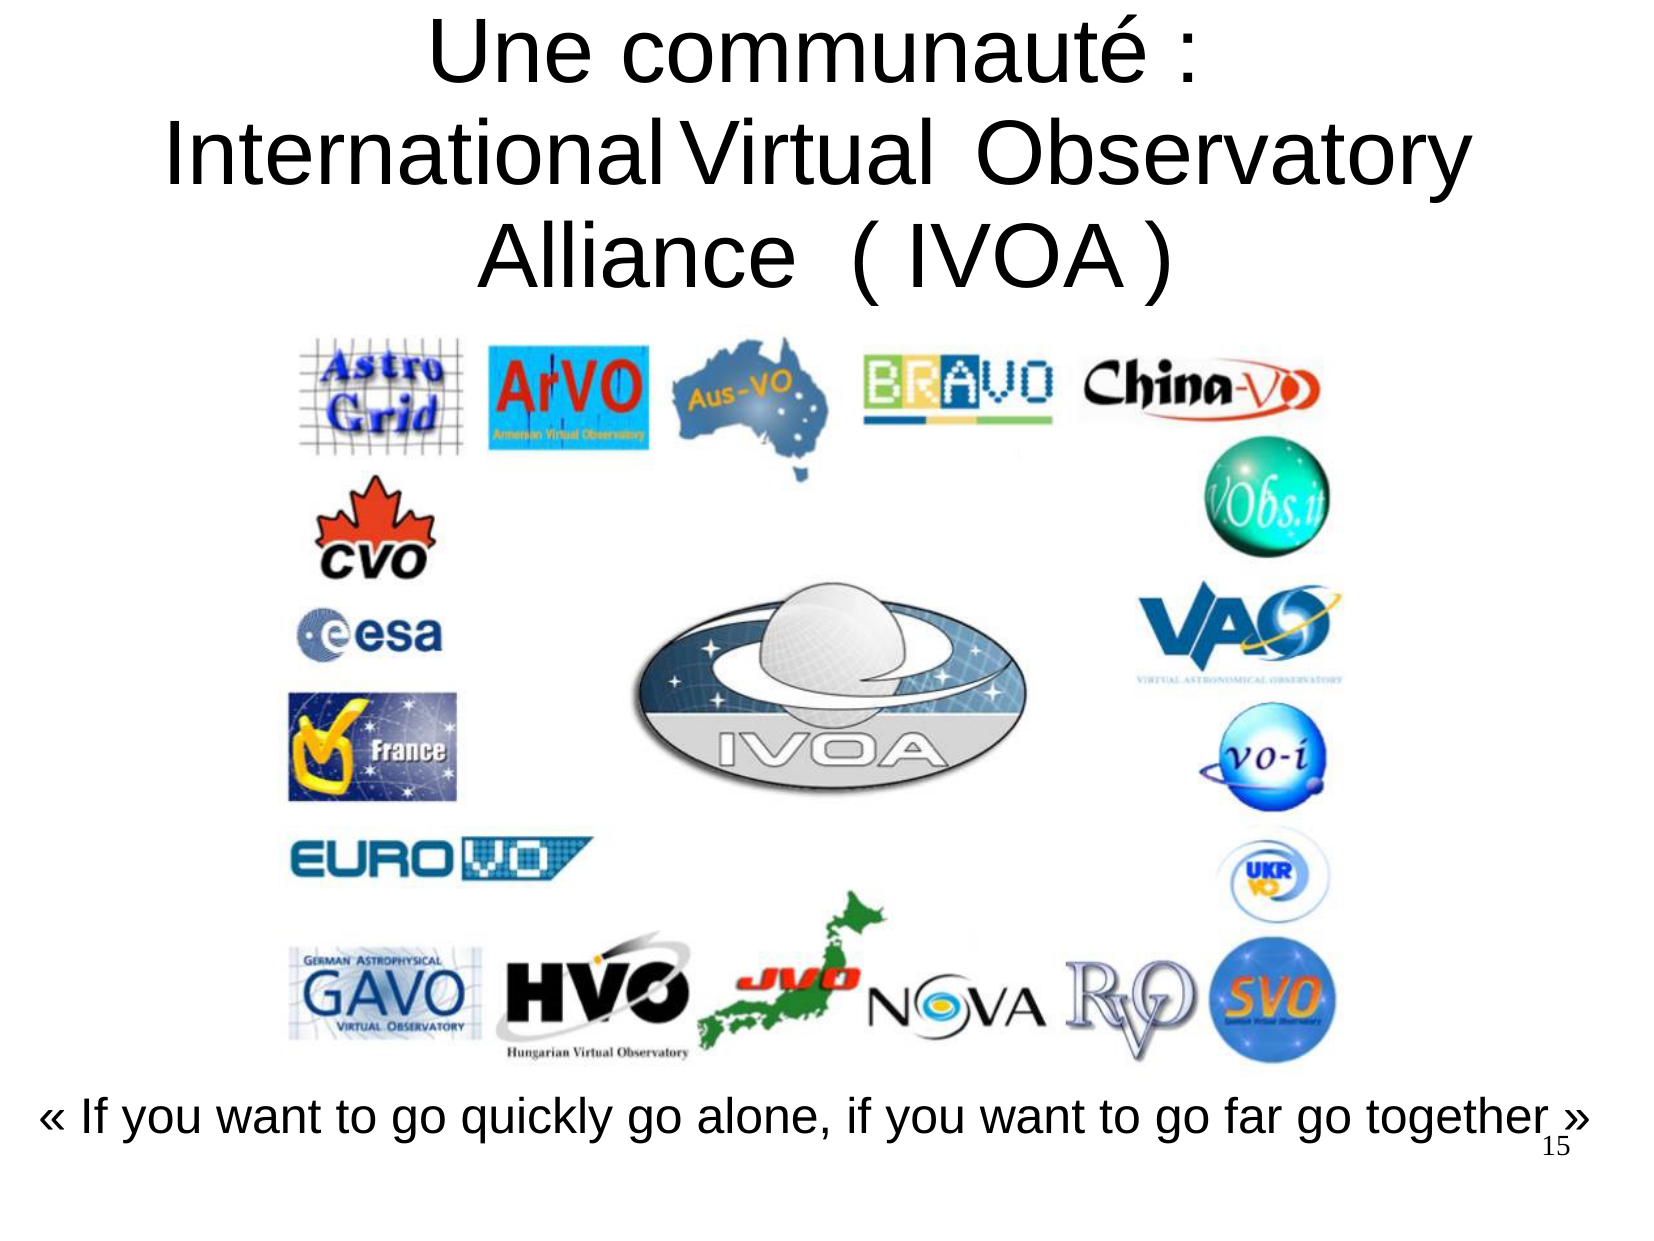

# Une communauté : International	Virtual	Observatory	Alliance ( IVOA )
« If you want to go quickly go alone, if you want to go far go together »
15